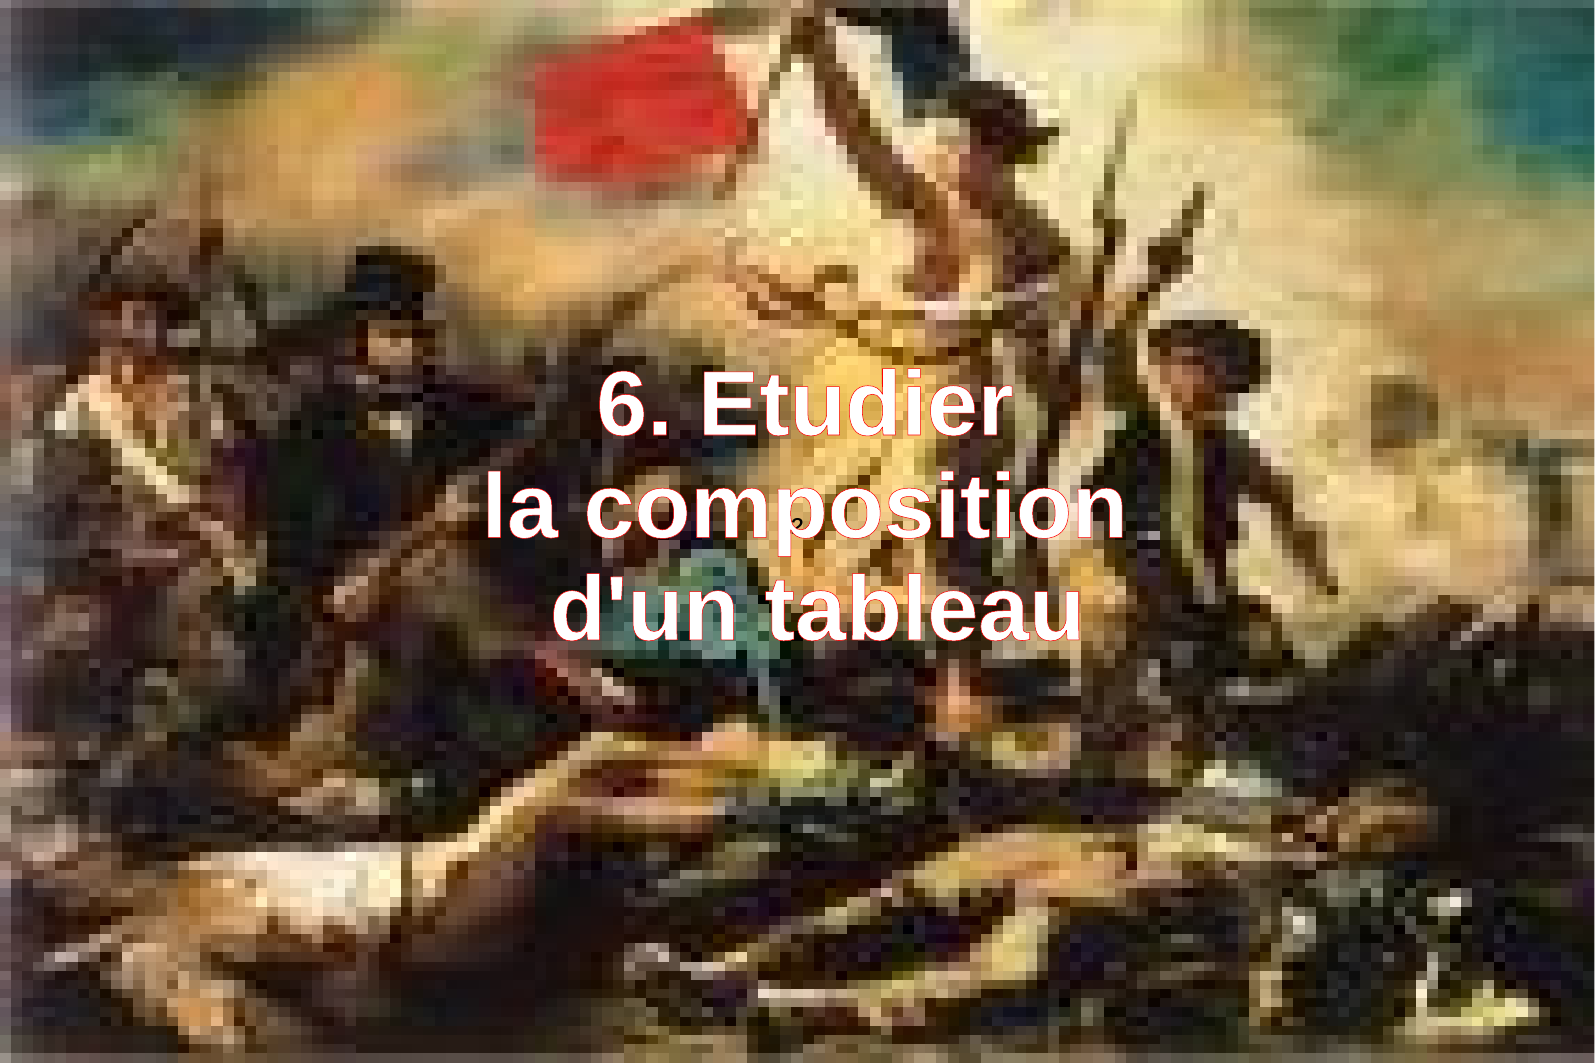

²
# 6. Etudier la composition d'un tableau